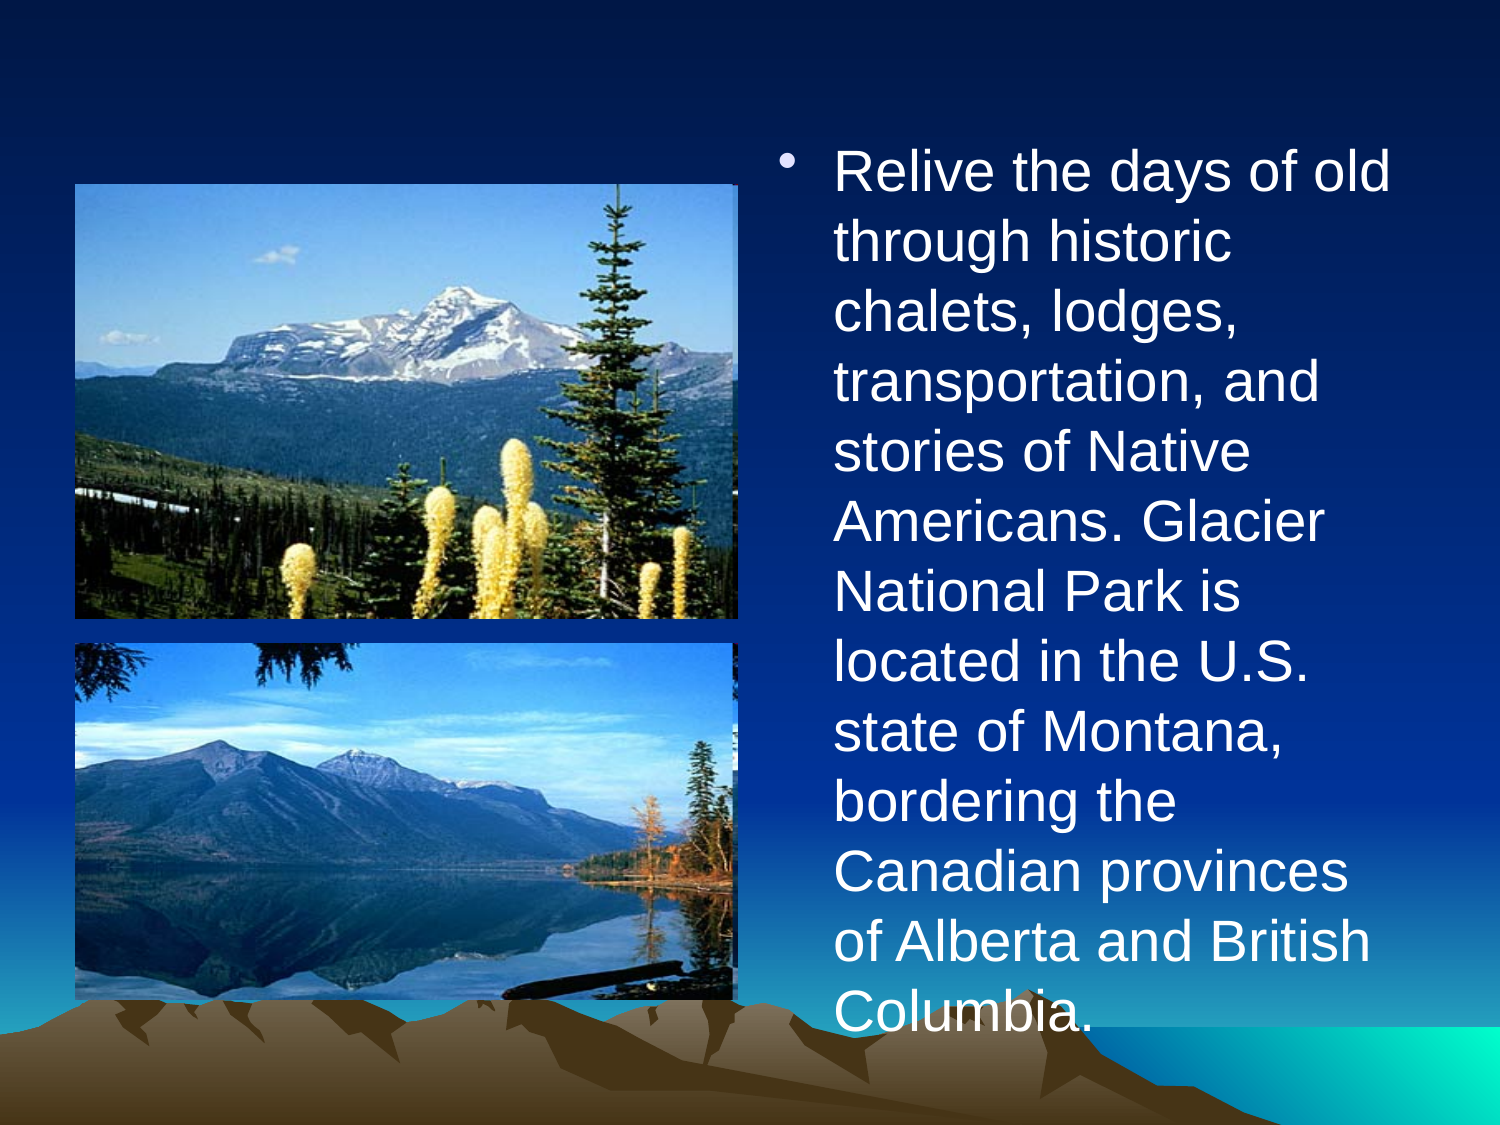

# Relive the days of old through historic chalets, lodges, transportation, and stories of Native Americans. Glacier National Park is located in the U.S. state of Montana, bordering the Canadian provinces of Alberta and British Columbia.